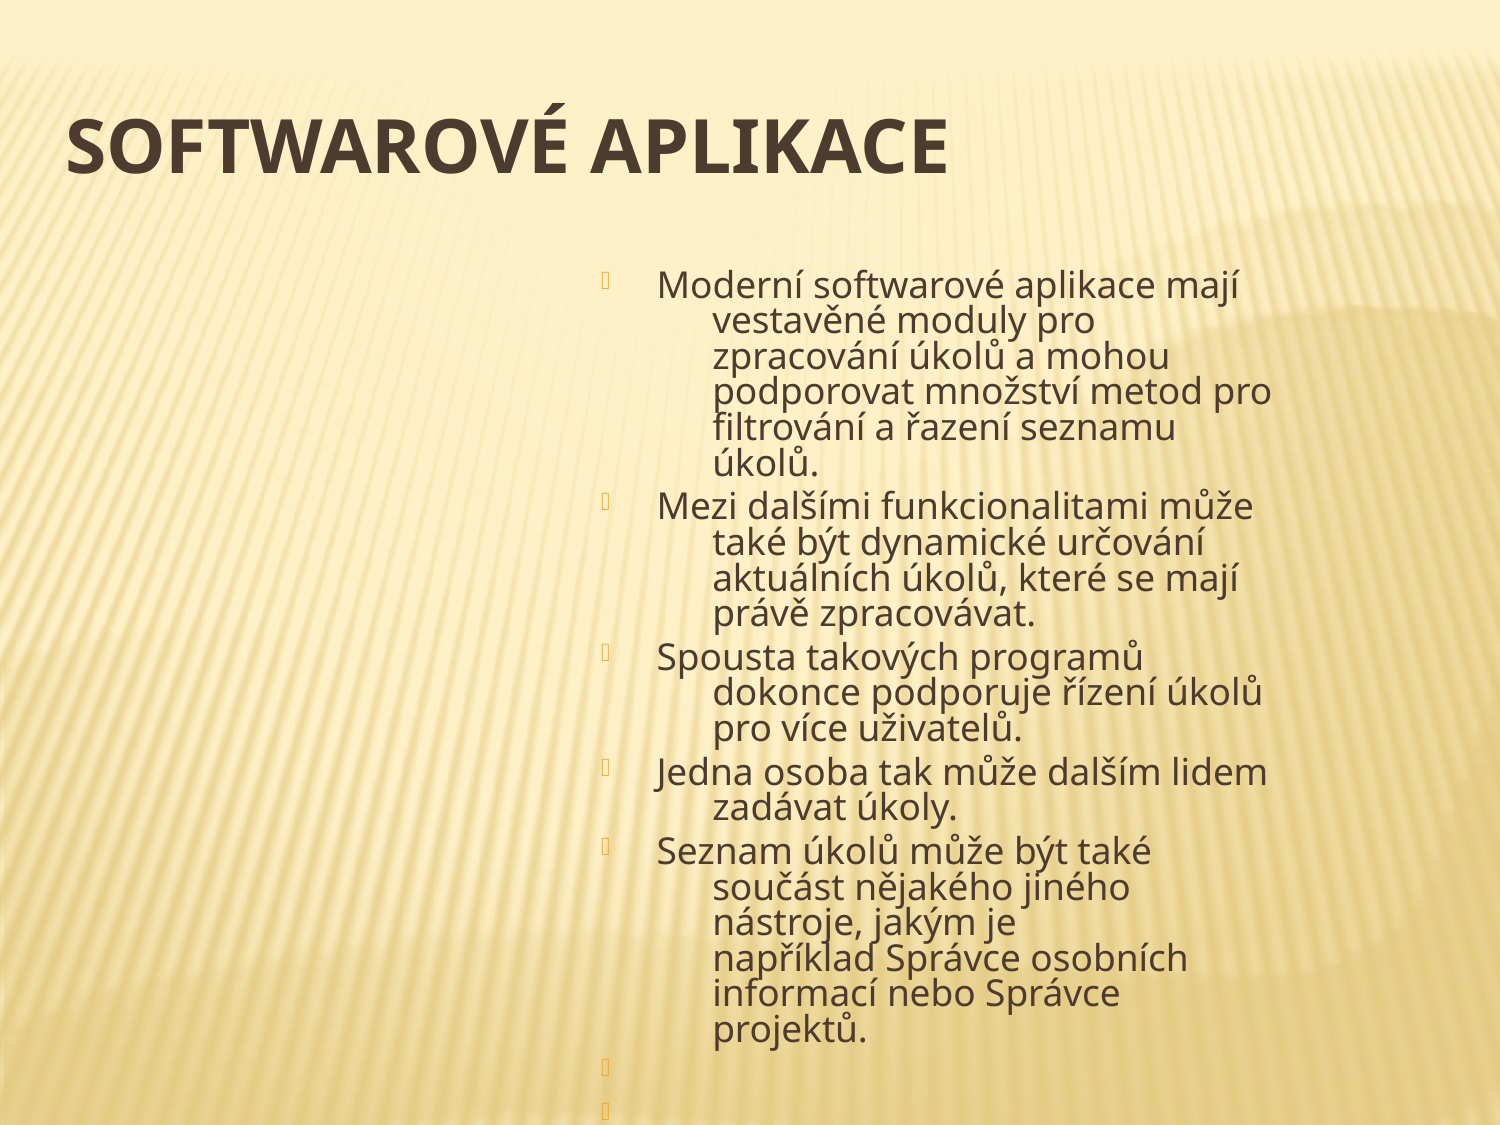

# Softwarové aplikace
Moderní softwarové aplikace mají vestavěné moduly pro zpracování úkolů a mohou podporovat množství metod pro filtrování a řazení seznamu úkolů.
Mezi dalšími funkcionalitami může také být dynamické určování aktuálních úkolů, které se mají právě zpracovávat.
Spousta takových programů dokonce podporuje řízení úkolů pro více uživatelů.
Jedna osoba tak může dalším lidem zadávat úkoly.
Seznam úkolů může být také součást nějakého jiného nástroje, jakým je například Správce osobních informací nebo Správce projektů.